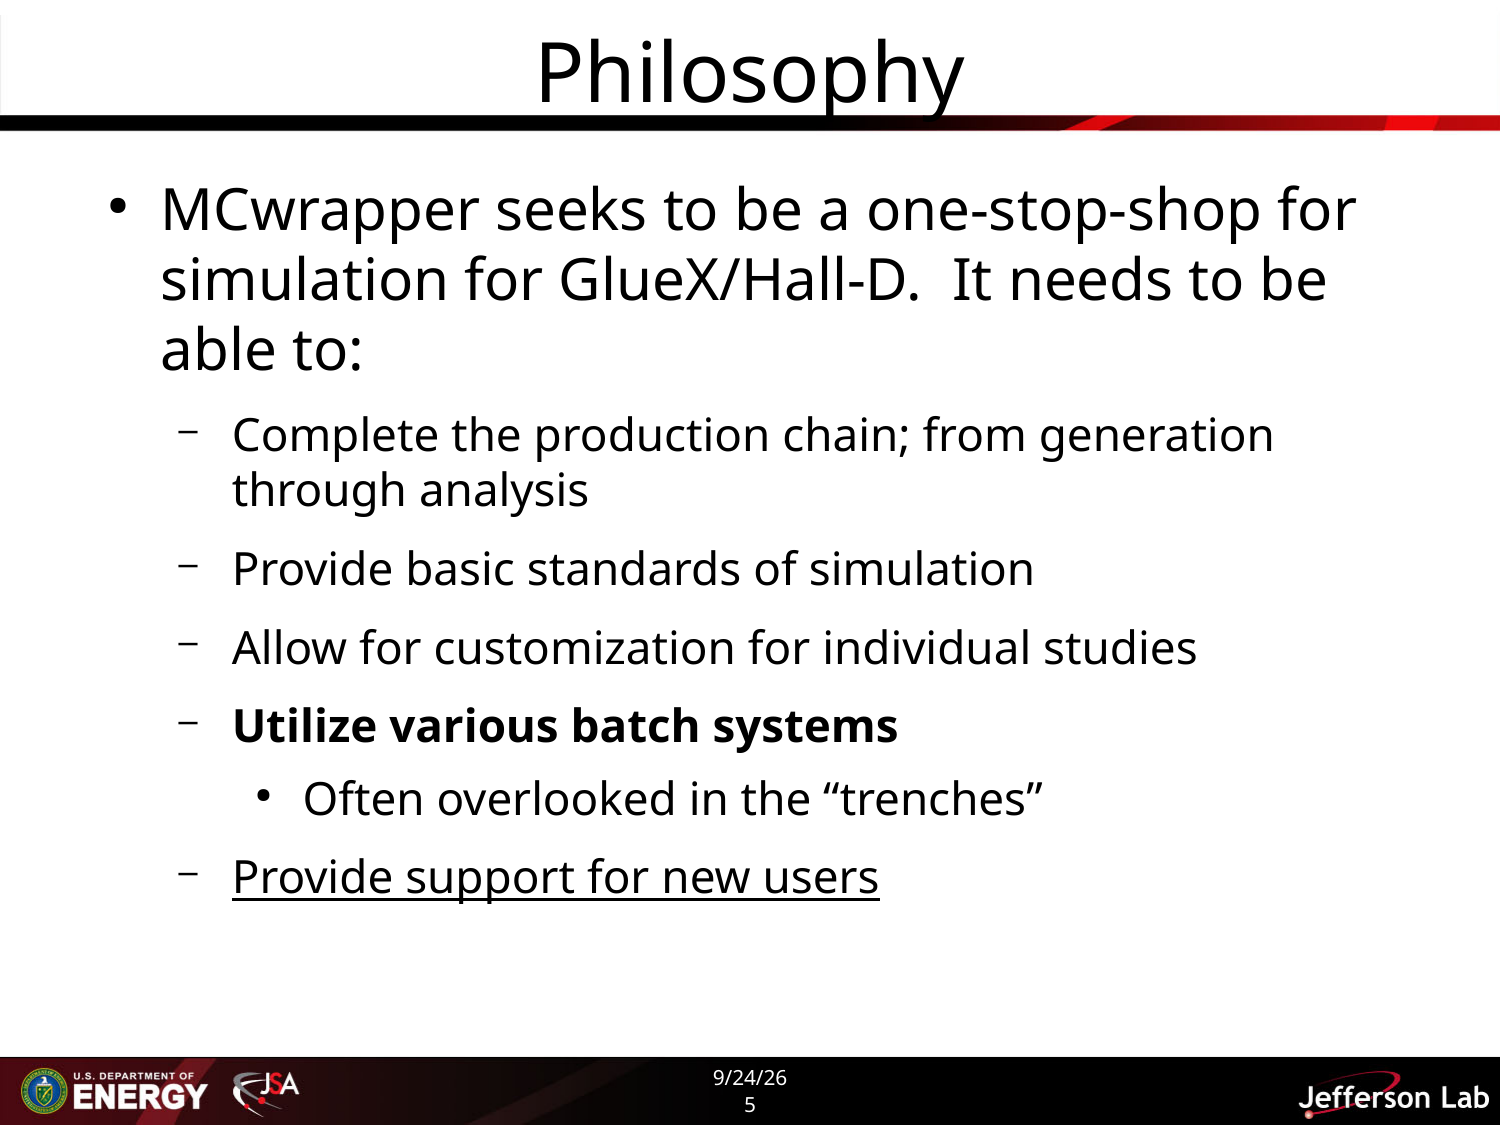

# Philosophy
MCwrapper seeks to be a one-stop-shop for simulation for GlueX/Hall-D. It needs to be able to:
Complete the production chain; from generation through analysis
Provide basic standards of simulation
Allow for customization for individual studies
Utilize various batch systems
Often overlooked in the “trenches”
Provide support for new users